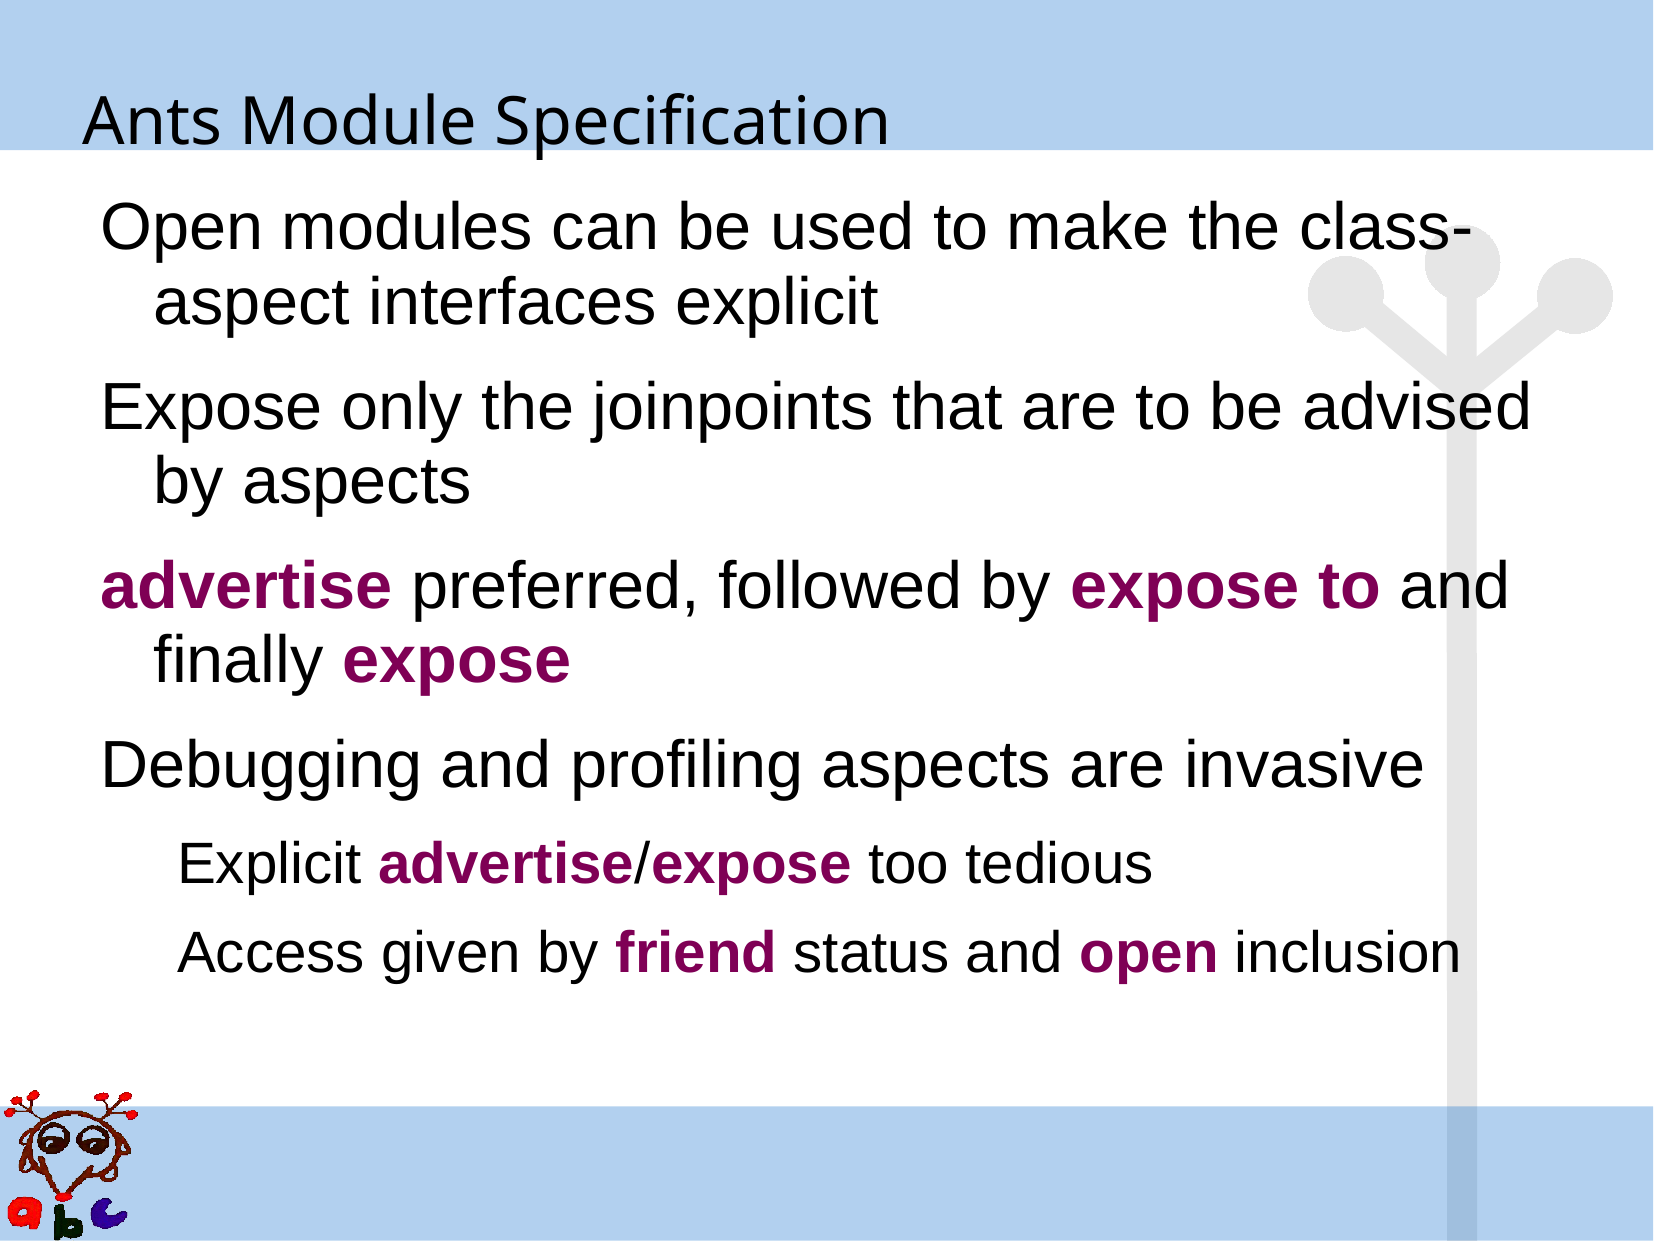

# Ants Module Specification
Open modules can be used to make the class-aspect interfaces explicit
Expose only the joinpoints that are to be advised by aspects
advertise preferred, followed by expose to and finally expose
Debugging and profiling aspects are invasive
Explicit advertise/expose too tedious
Access given by friend status and open inclusion